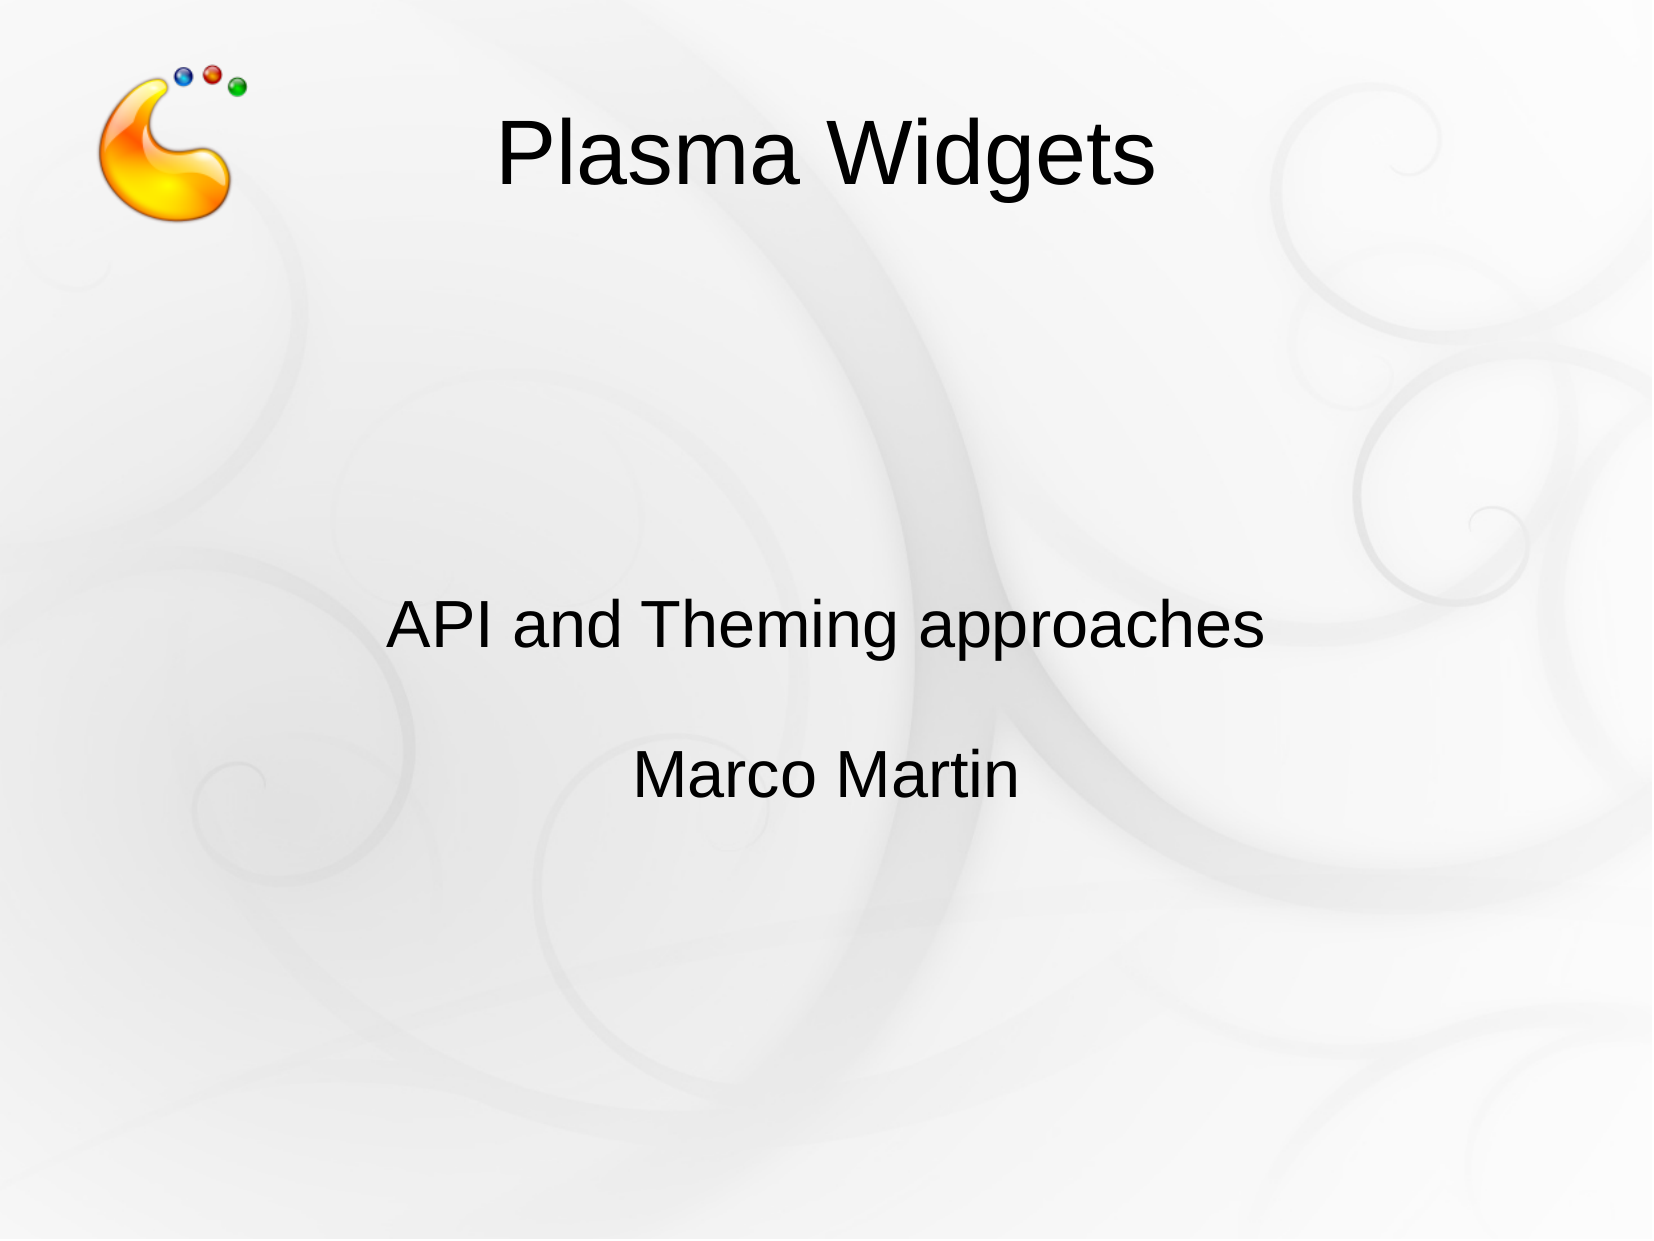

# Plasma Widgets
API and Theming approaches
Marco Martin